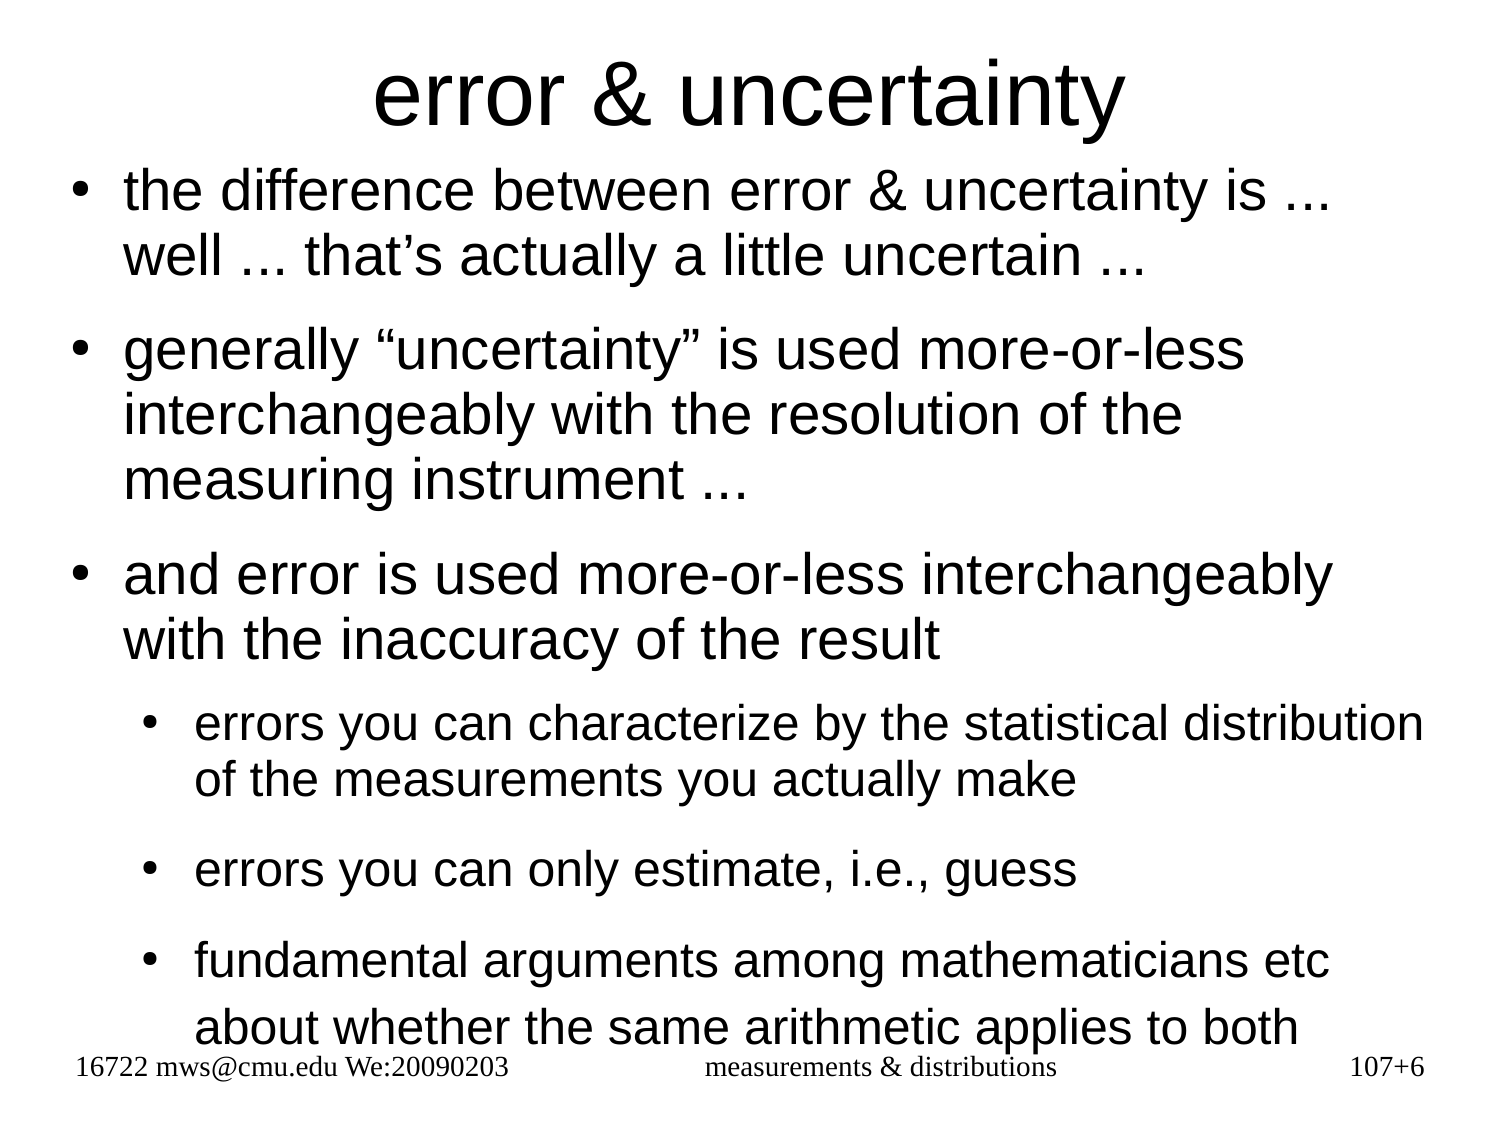

# error & uncertainty
the difference between error & uncertainty is ...
well ... that’s actually a little uncertain ...
generally “uncertainty” is used more-or-less interchangeably with the resolution of the measuring instrument ...
and error is used more-or-less interchangeably with the inaccuracy of the result
errors you can characterize by the statistical distribution of the measurements you actually make
errors you can only estimate, i.e., guess
fundamental arguments among mathematicians etc about whether the same arithmetic applies to both
16722 mws@cmu.edu We:20090203
measurements & distributions
6